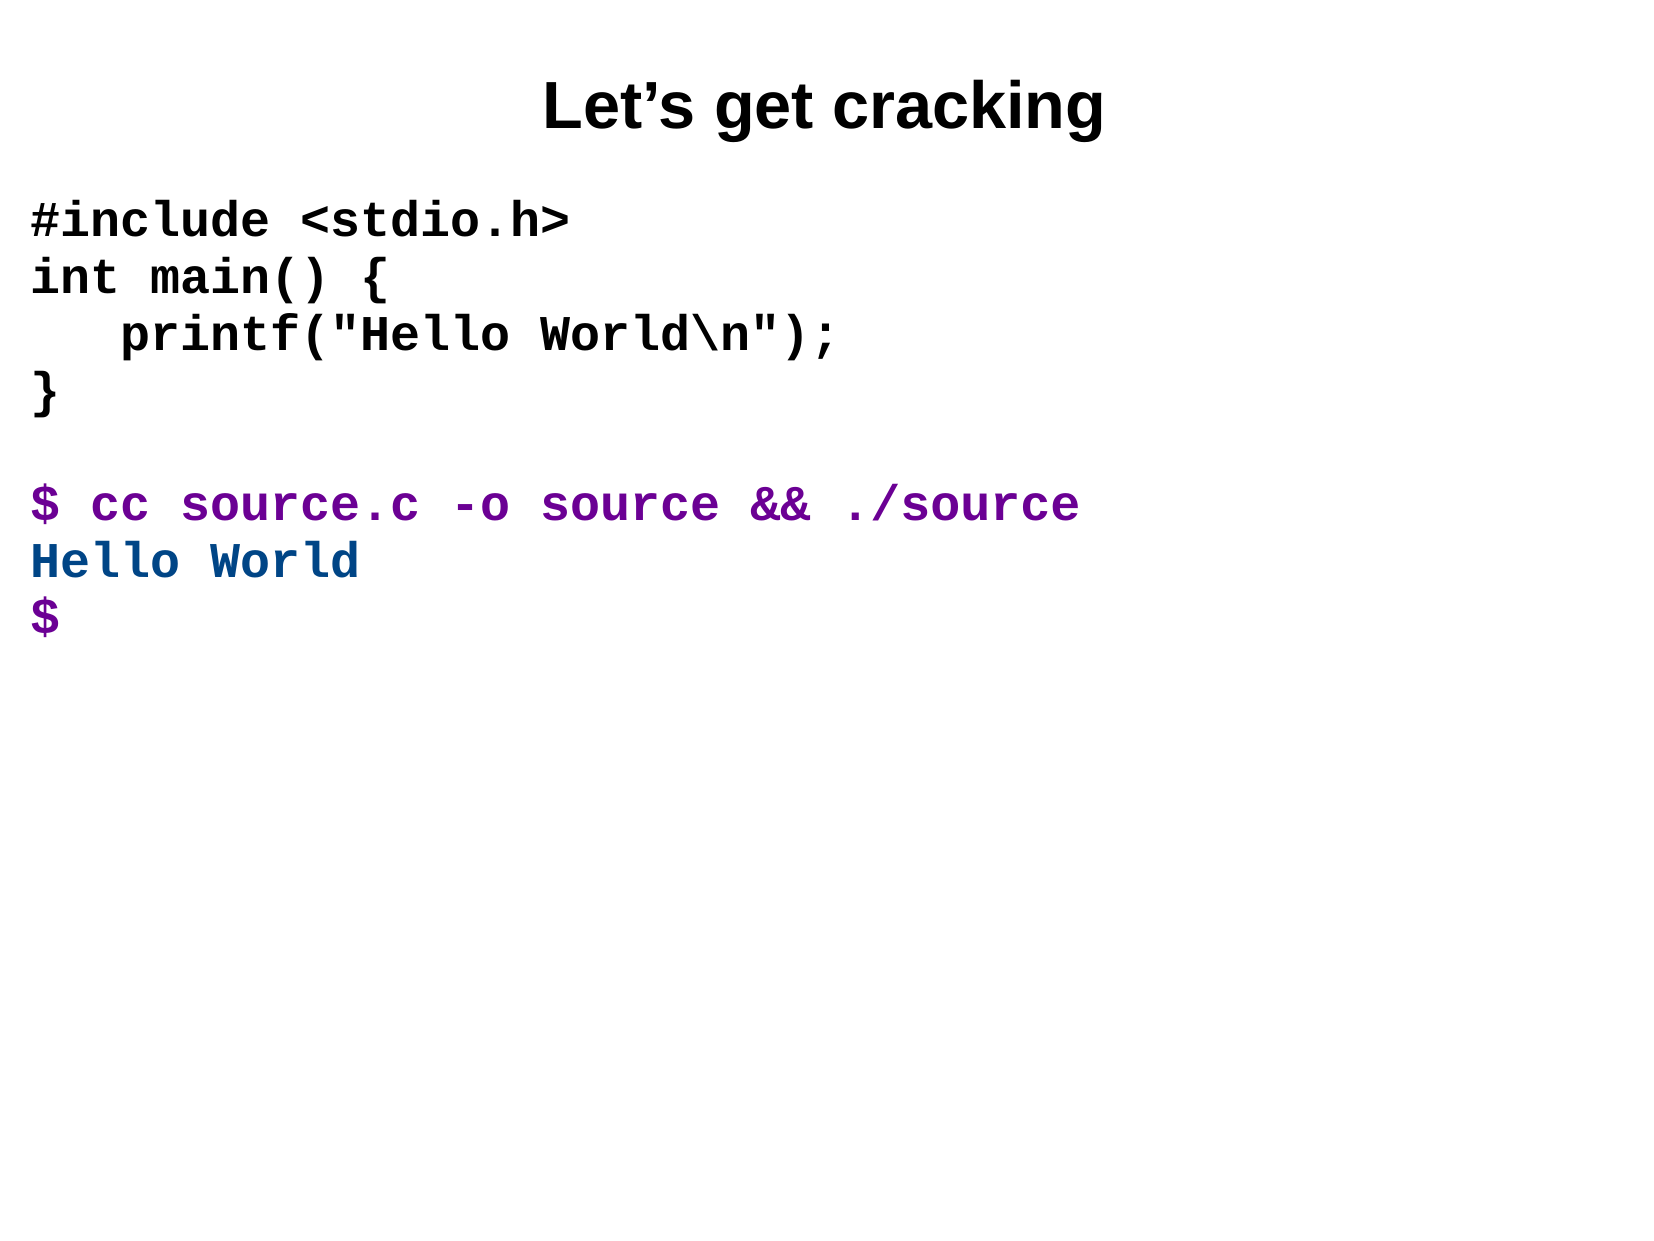

# Let’s get cracking
#include <stdio.h>
int main() {
 printf("Hello World\n");
}
$ cc source.c -o source && ./source
Hello World
$